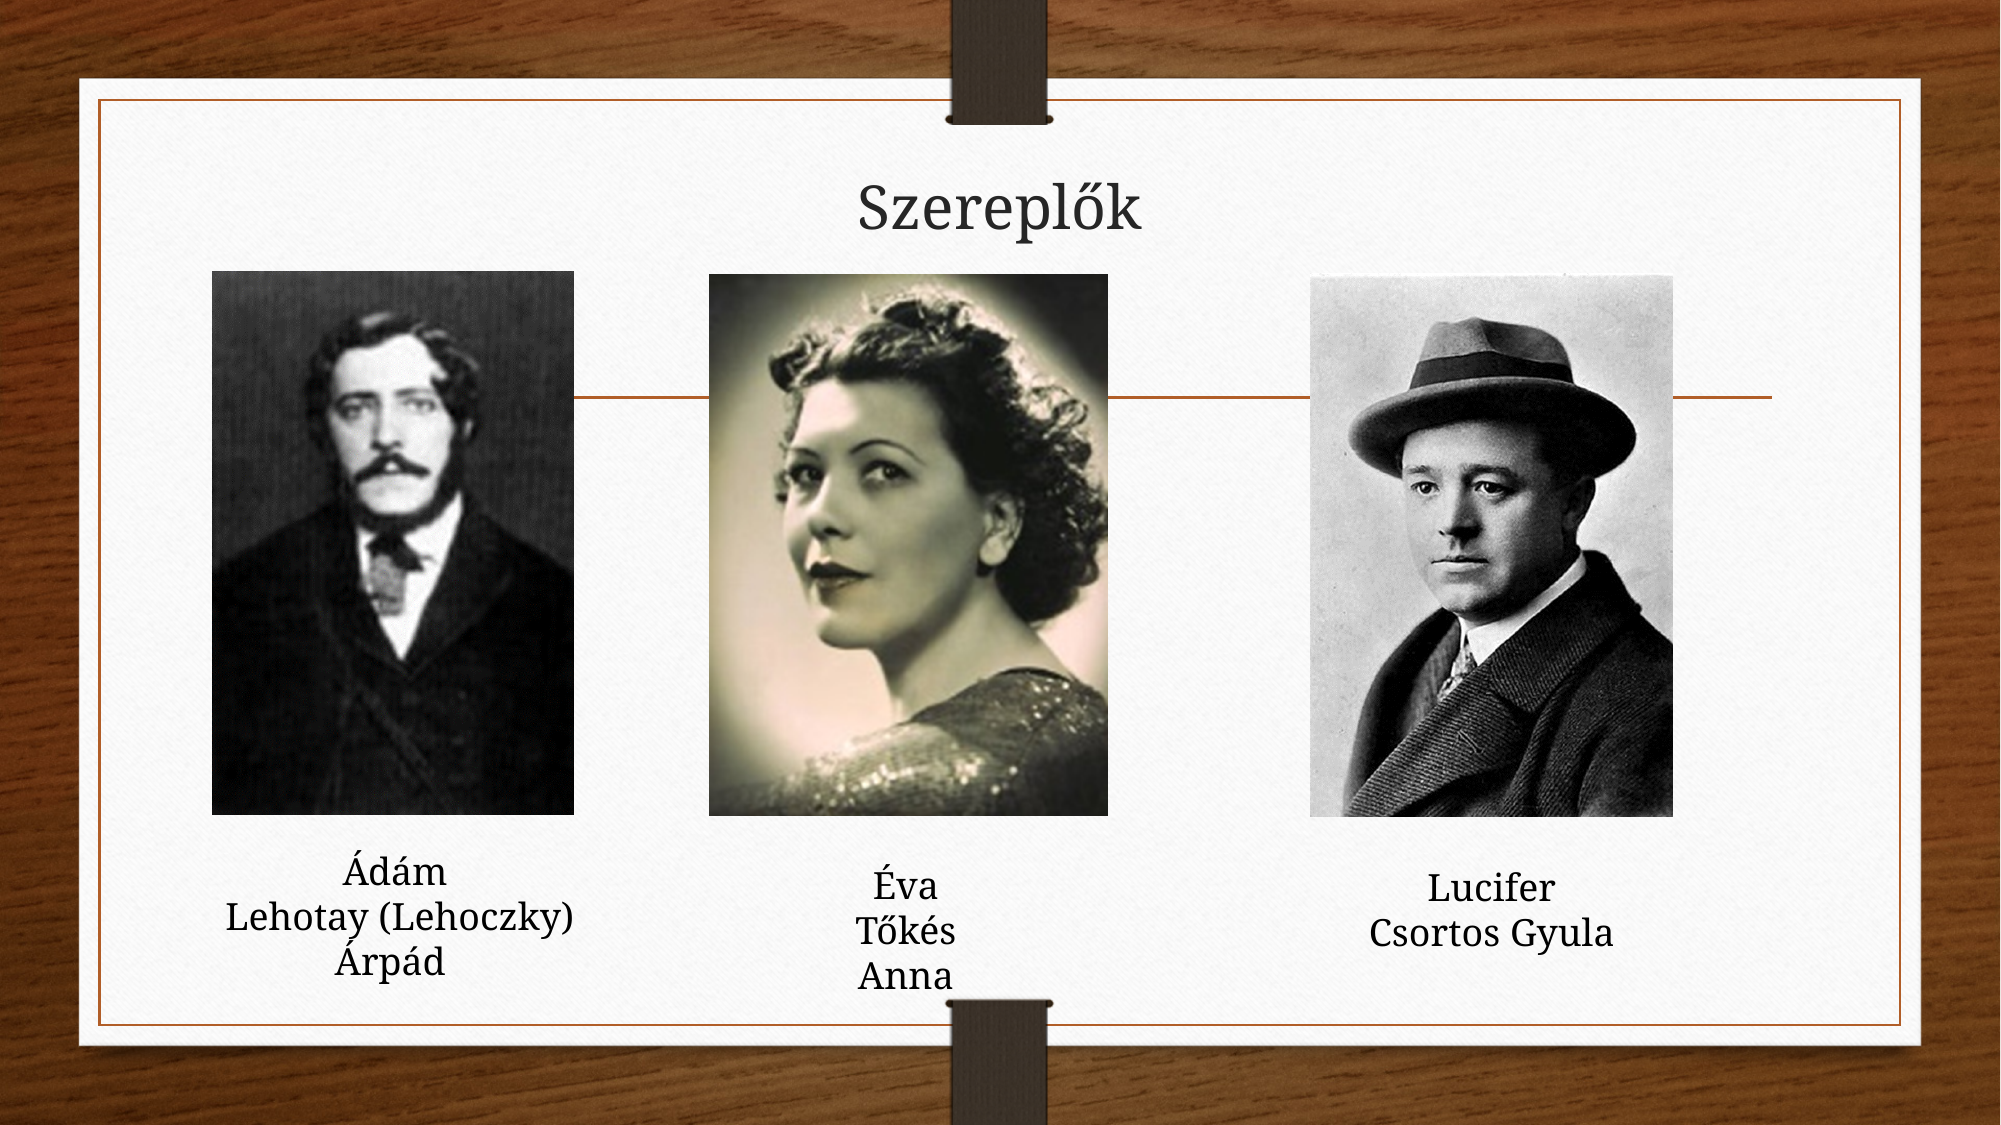

# Szereplők
Ádám
 Lehotay (Lehoczky) Árpád
Éva
Tőkés Anna
Lucifer
Csortos Gyula